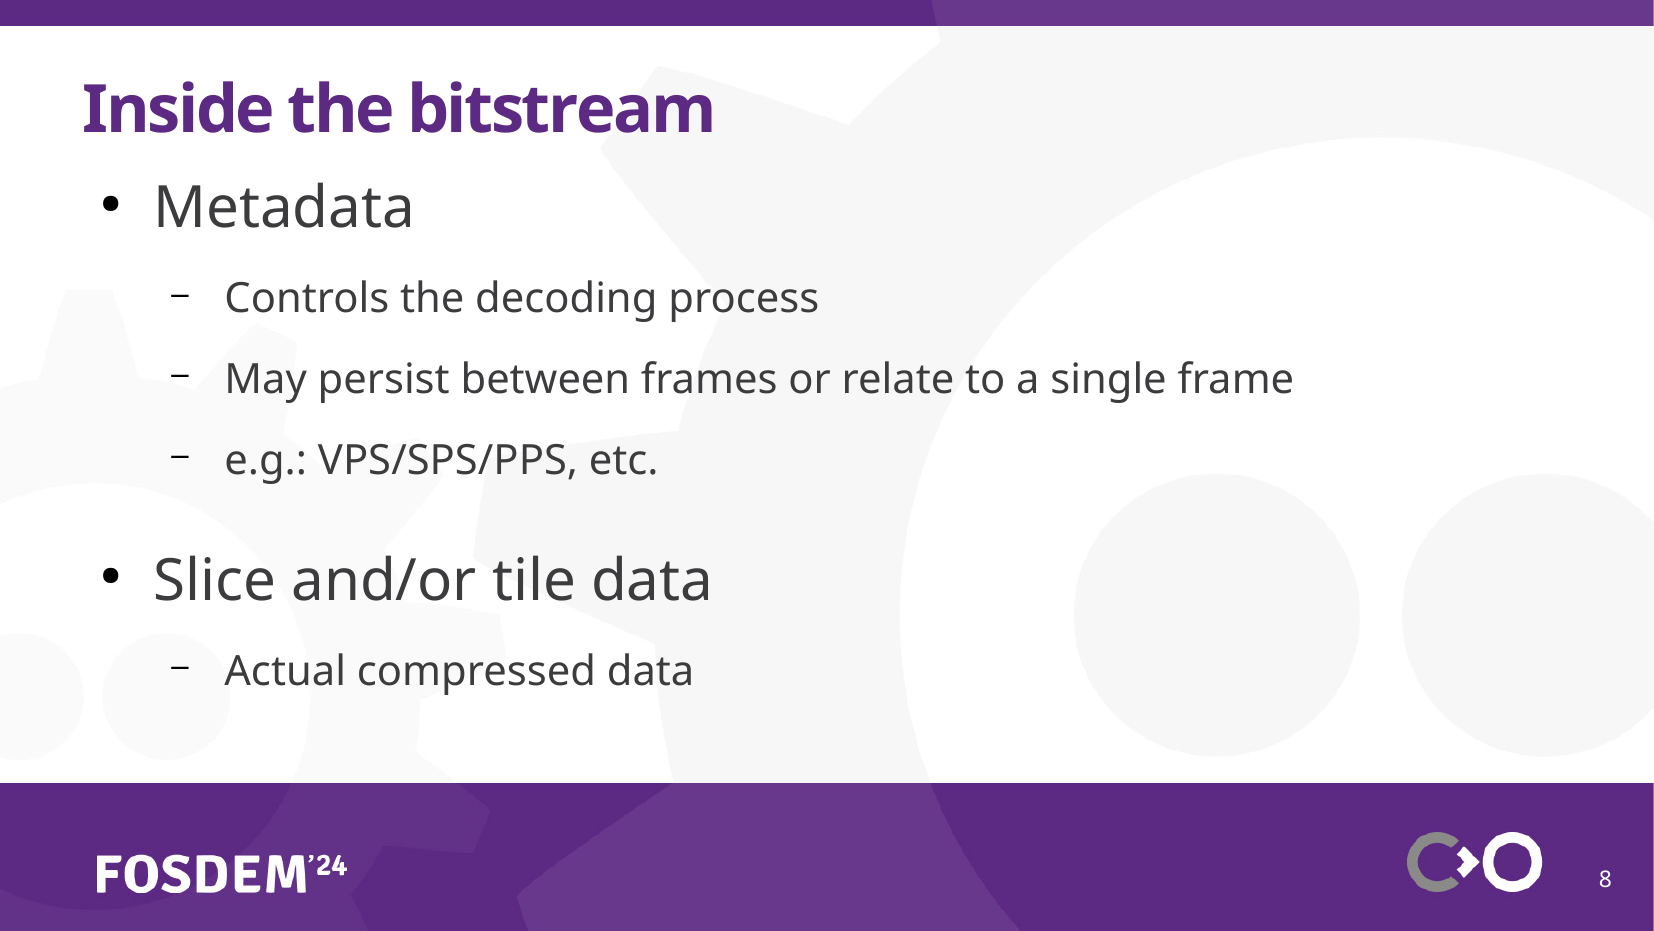

# Inside the bitstream
Metadata
Controls the decoding process
May persist between frames or relate to a single frame
e.g.: VPS/SPS/PPS, etc.
Slice and/or tile data
Actual compressed data